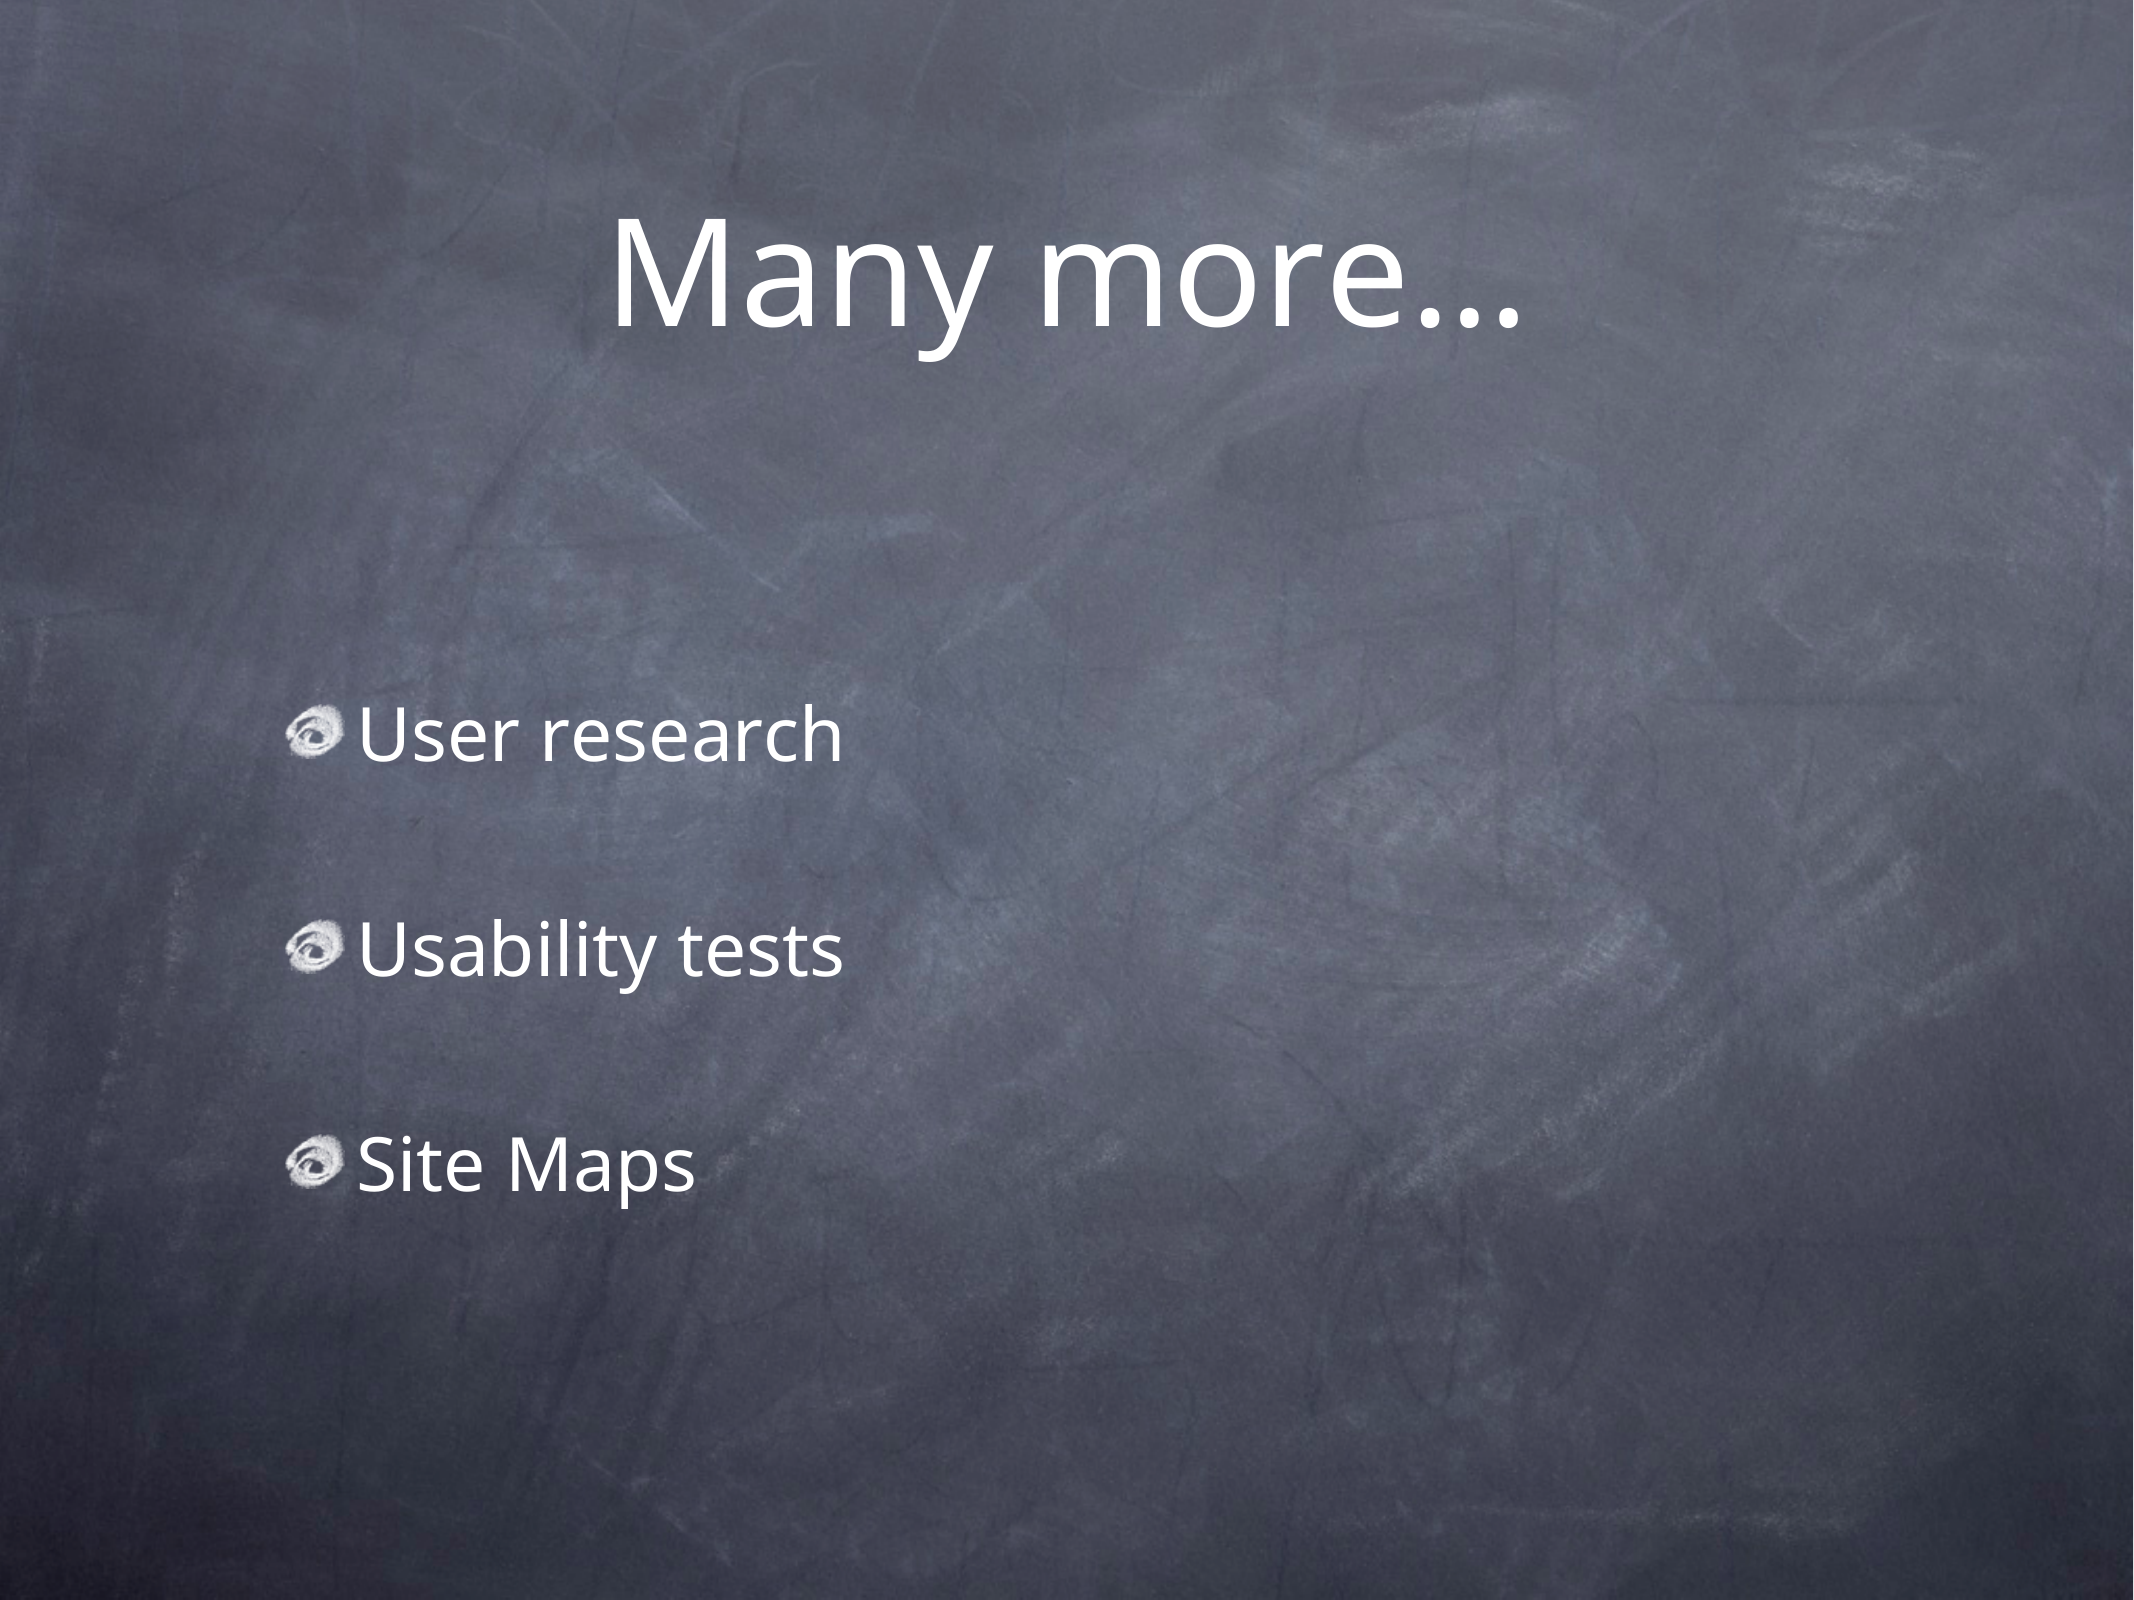

Many more…
User research
Usability tests
Site Maps